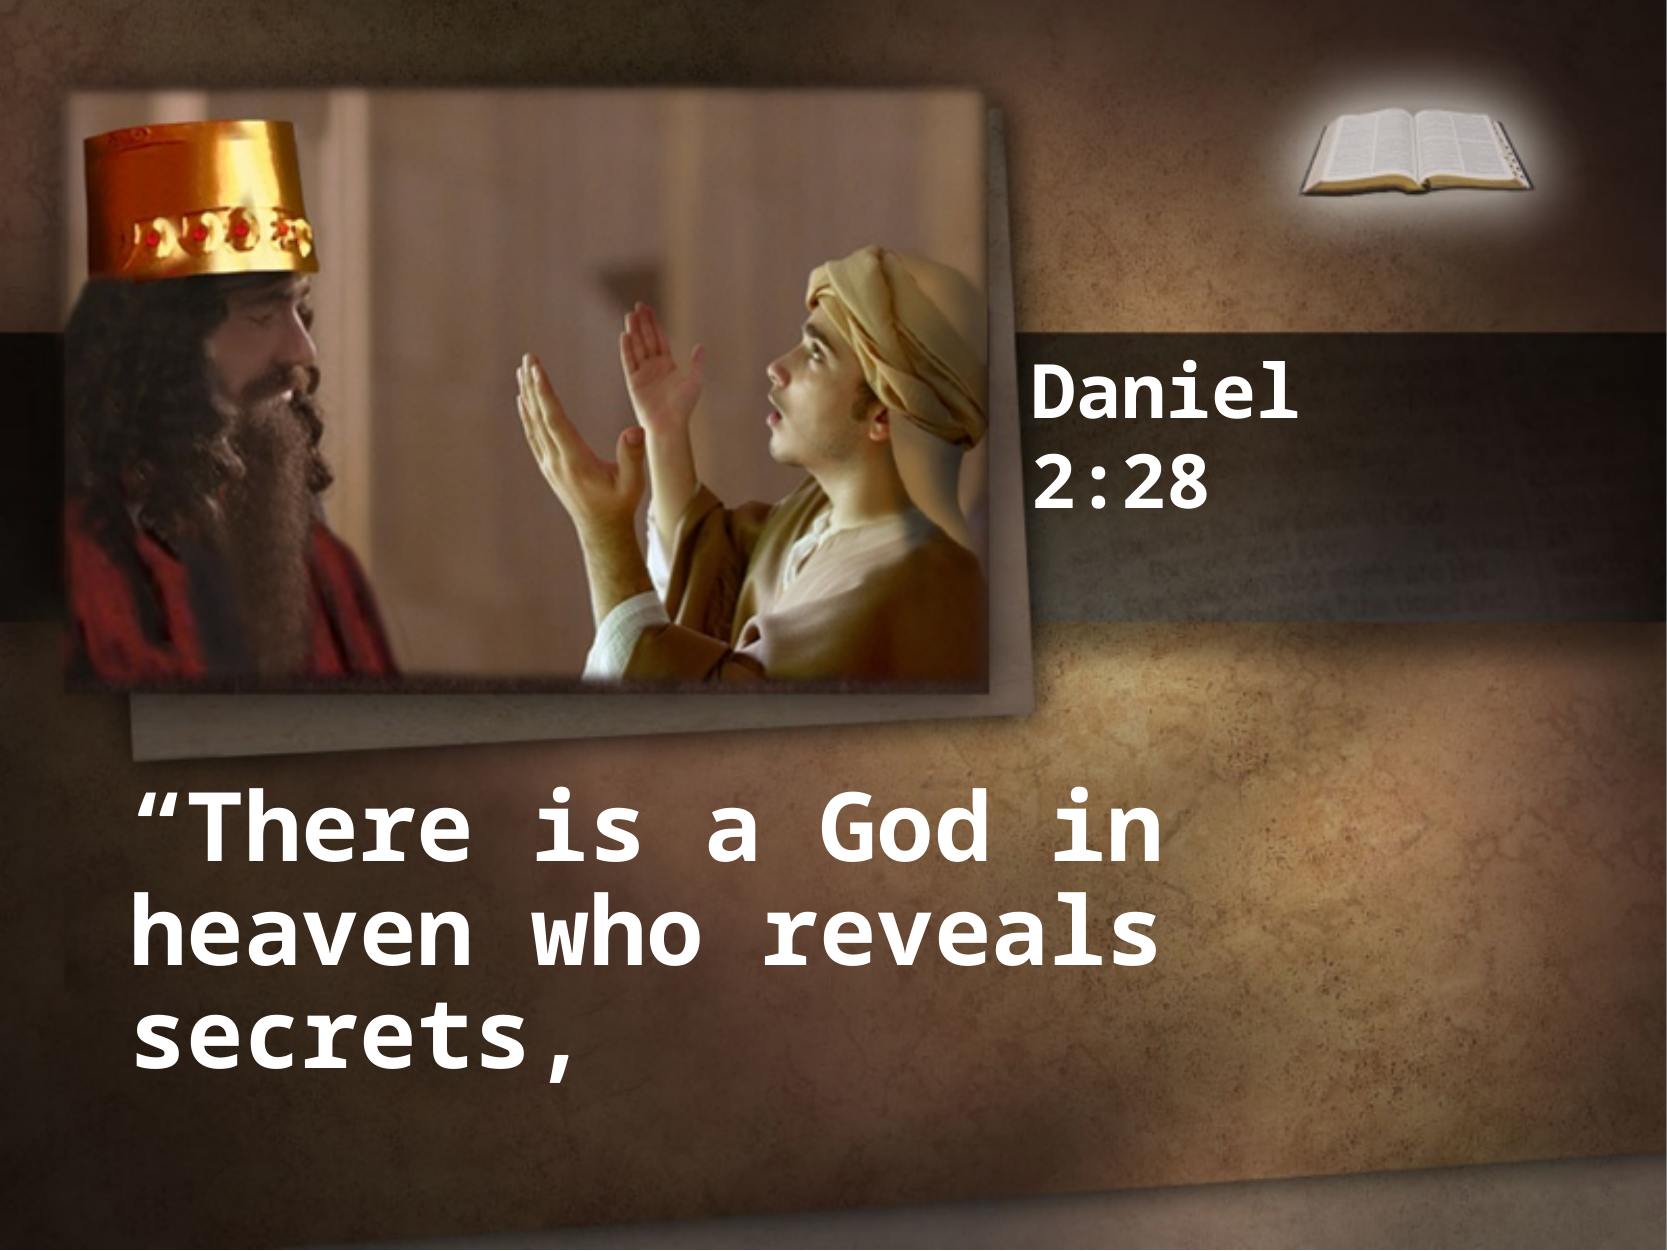

Daniel 2:28
“There is a God in heaven who reveals secrets,